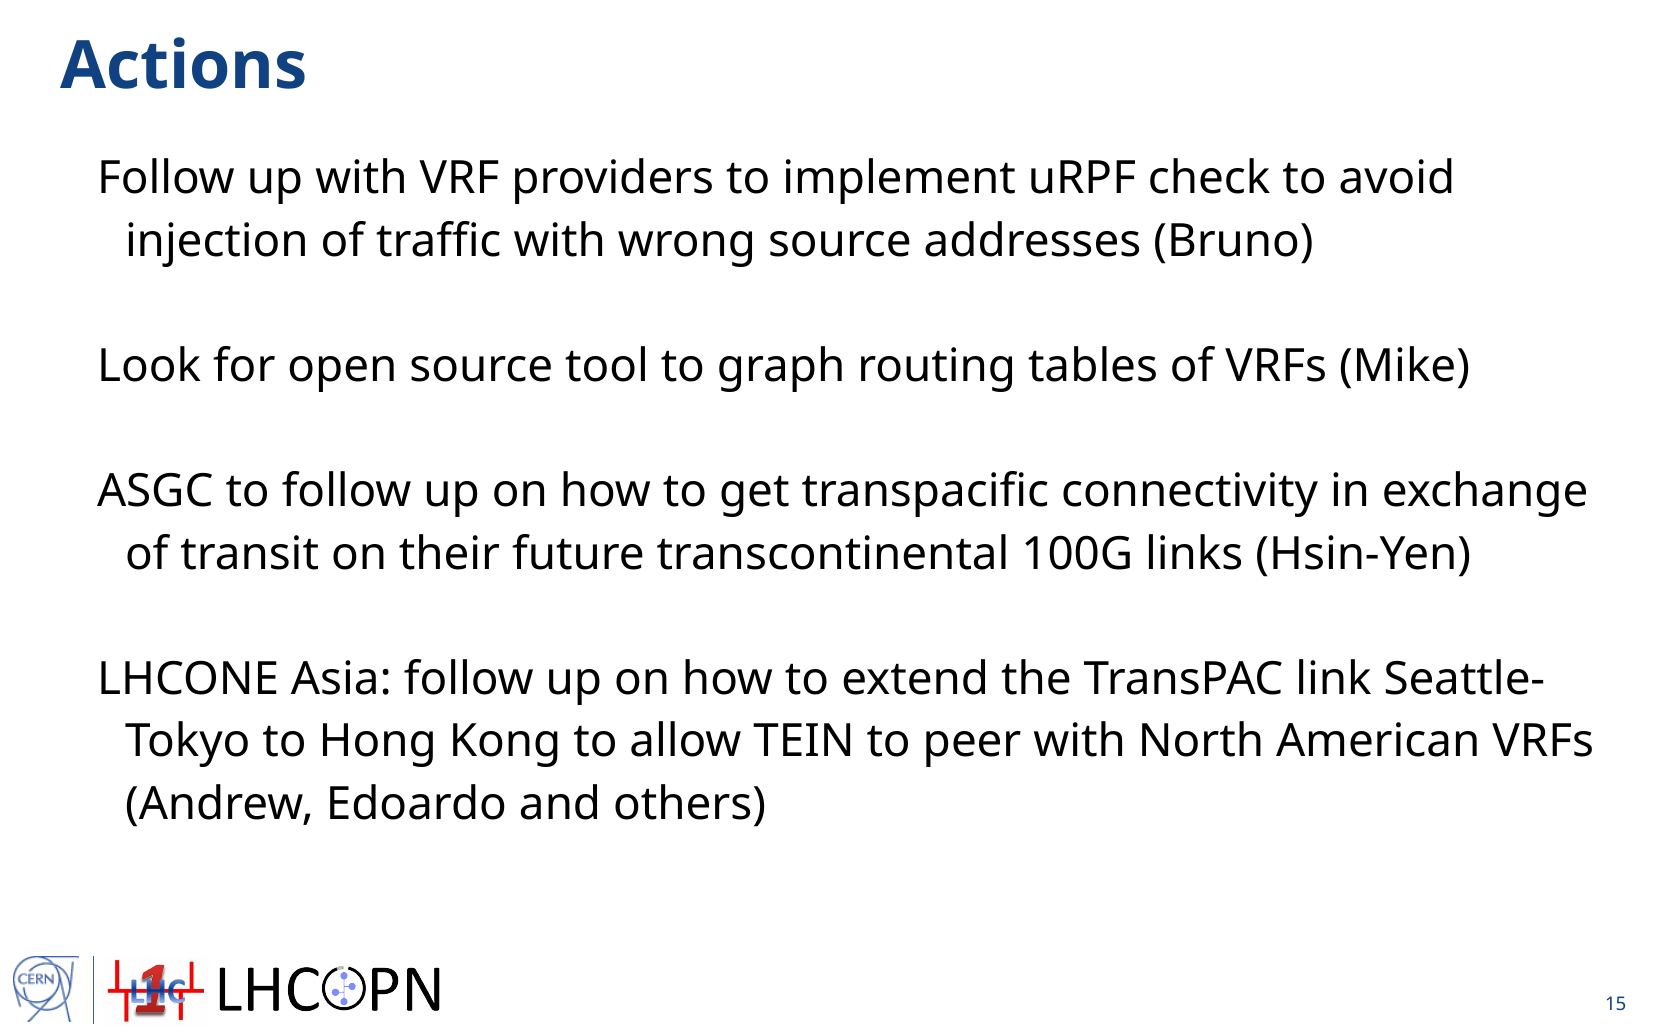

# Actions
Follow up with VRF providers to implement uRPF check to avoid injection of traffic with wrong source addresses (Bruno)
Look for open source tool to graph routing tables of VRFs (Mike)
ASGC to follow up on how to get transpacific connectivity in exchange of transit on their future transcontinental 100G links (Hsin-Yen)
LHCONE Asia: follow up on how to extend the TransPAC link Seattle-Tokyo to Hong Kong to allow TEIN to peer with North American VRFs (Andrew, Edoardo and others)